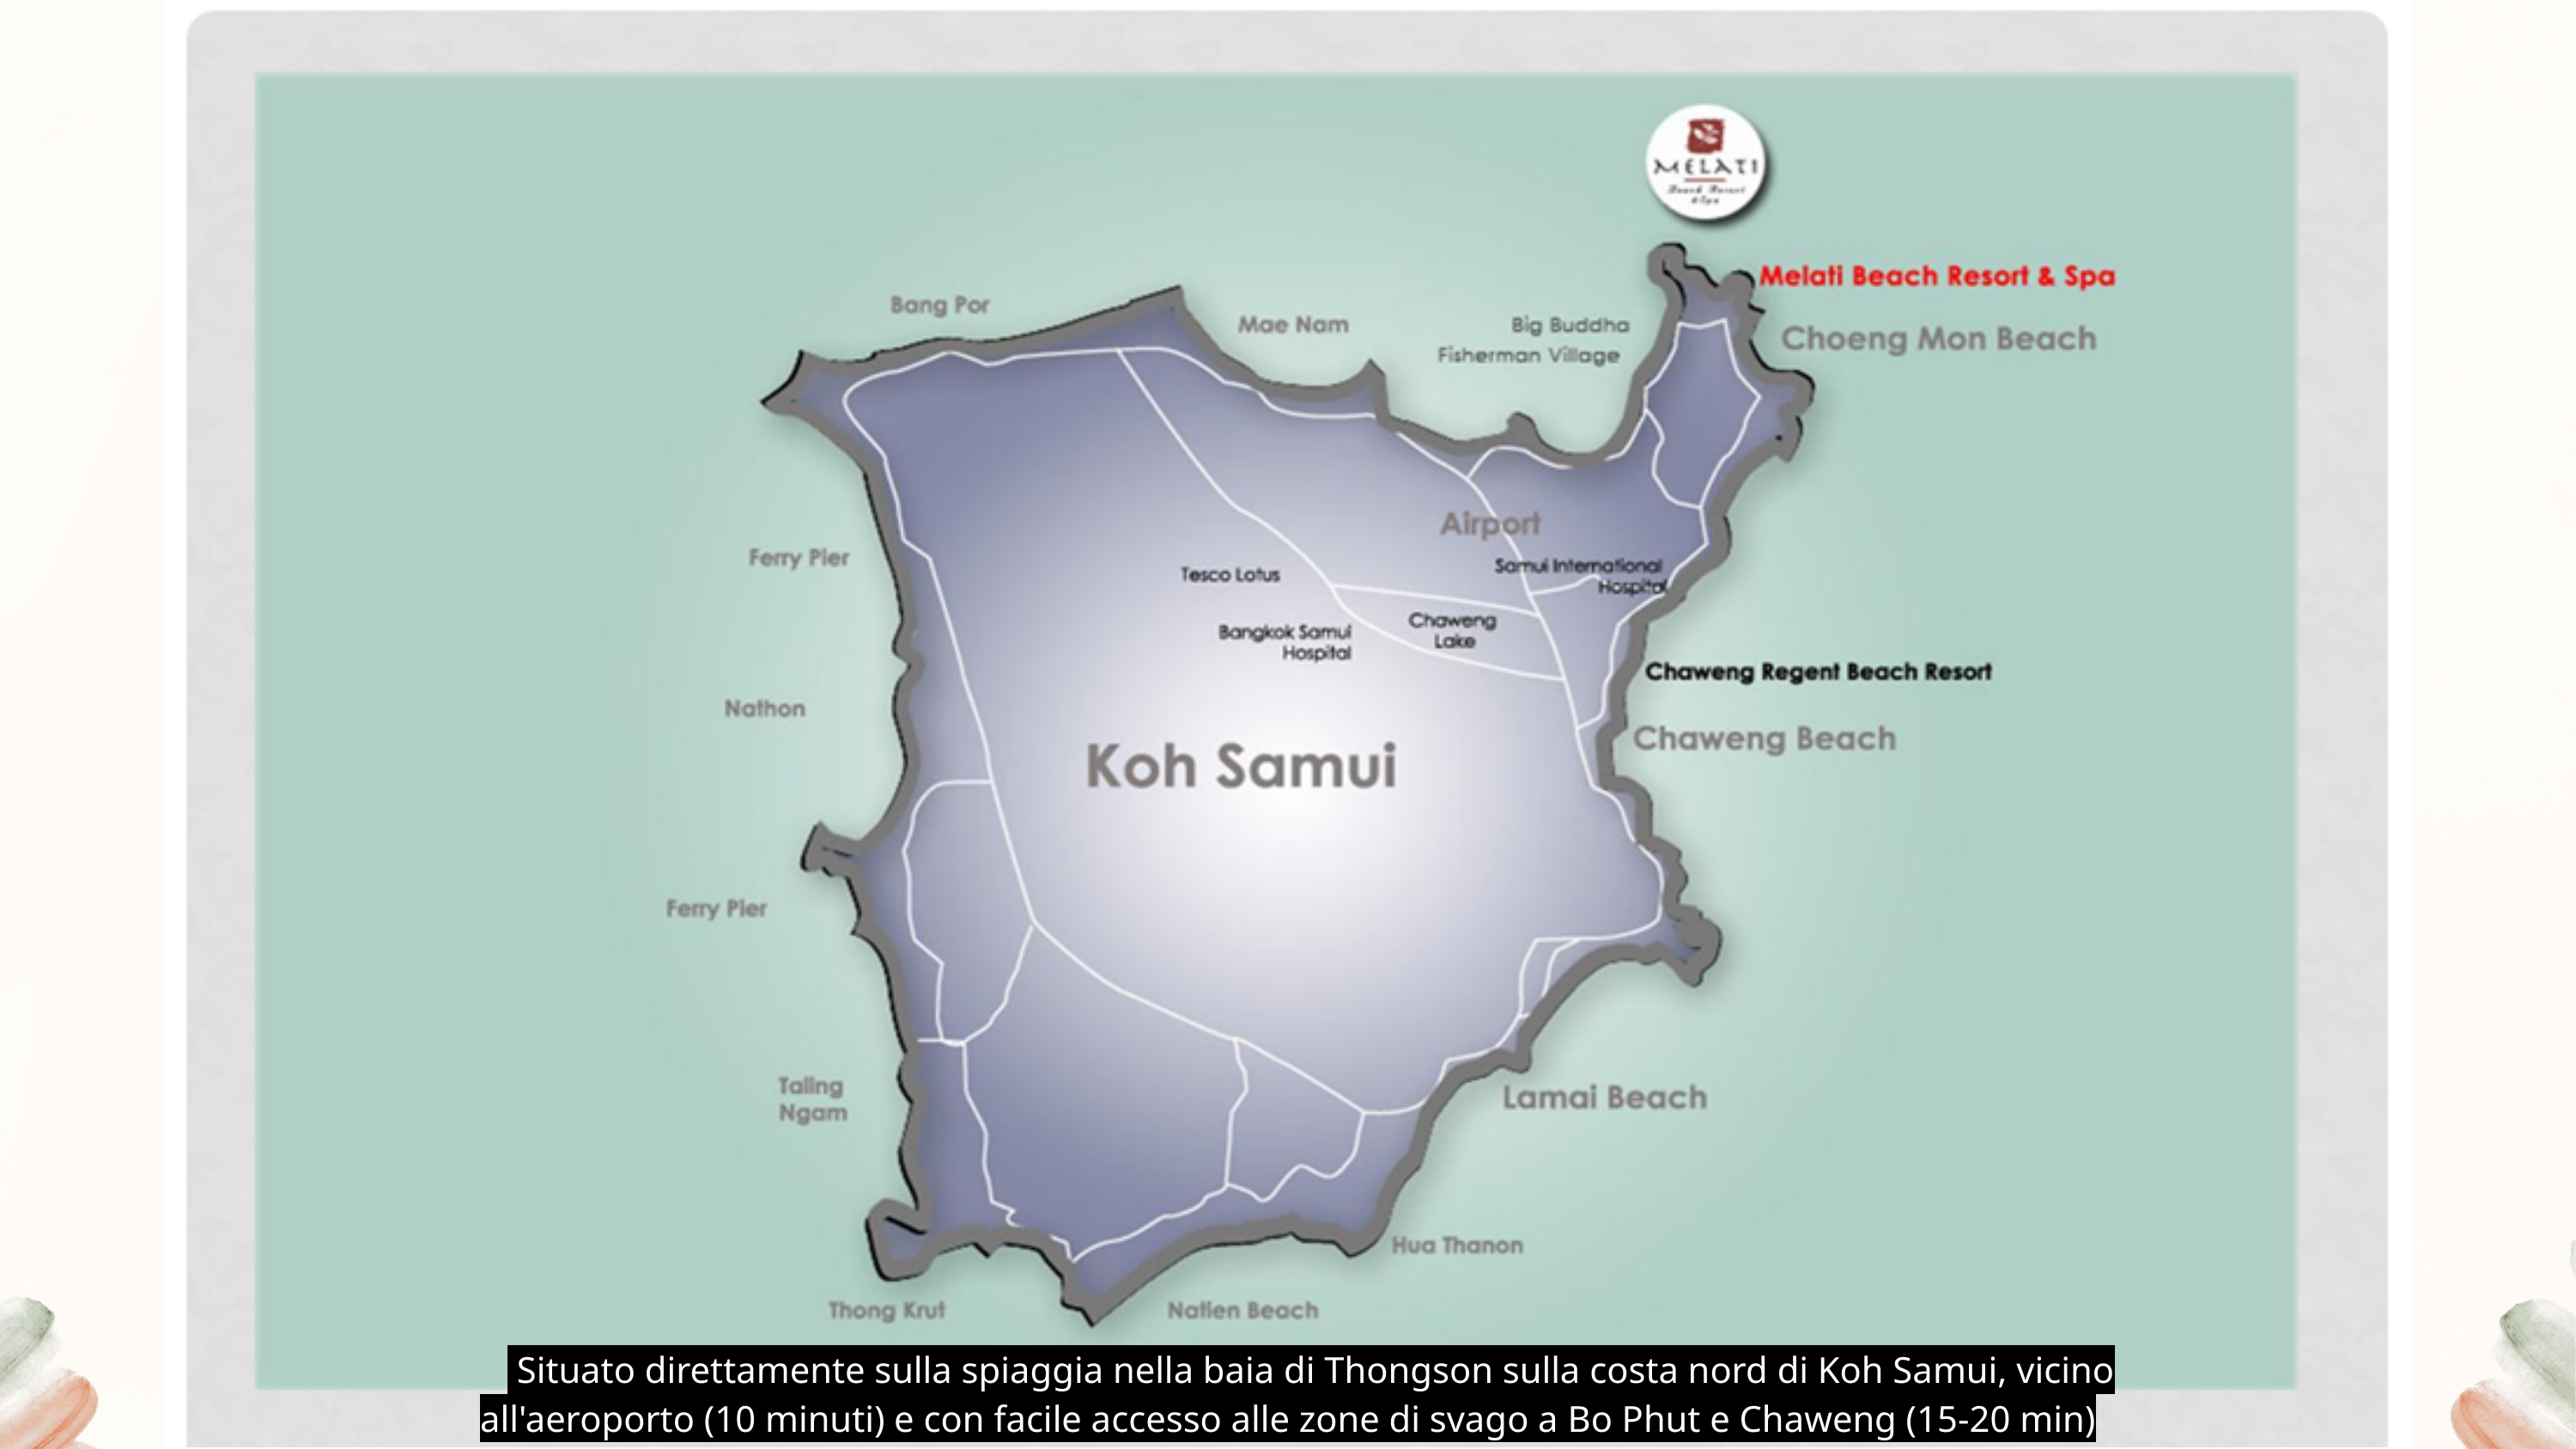

Situato direttamente sulla spiaggia nella baia di Thongson sulla costa nord di Koh Samui, vicino all'aeroporto (10 minuti) e con facile accesso alle zone di svago a Bo Phut e Chaweng (15-20 min)